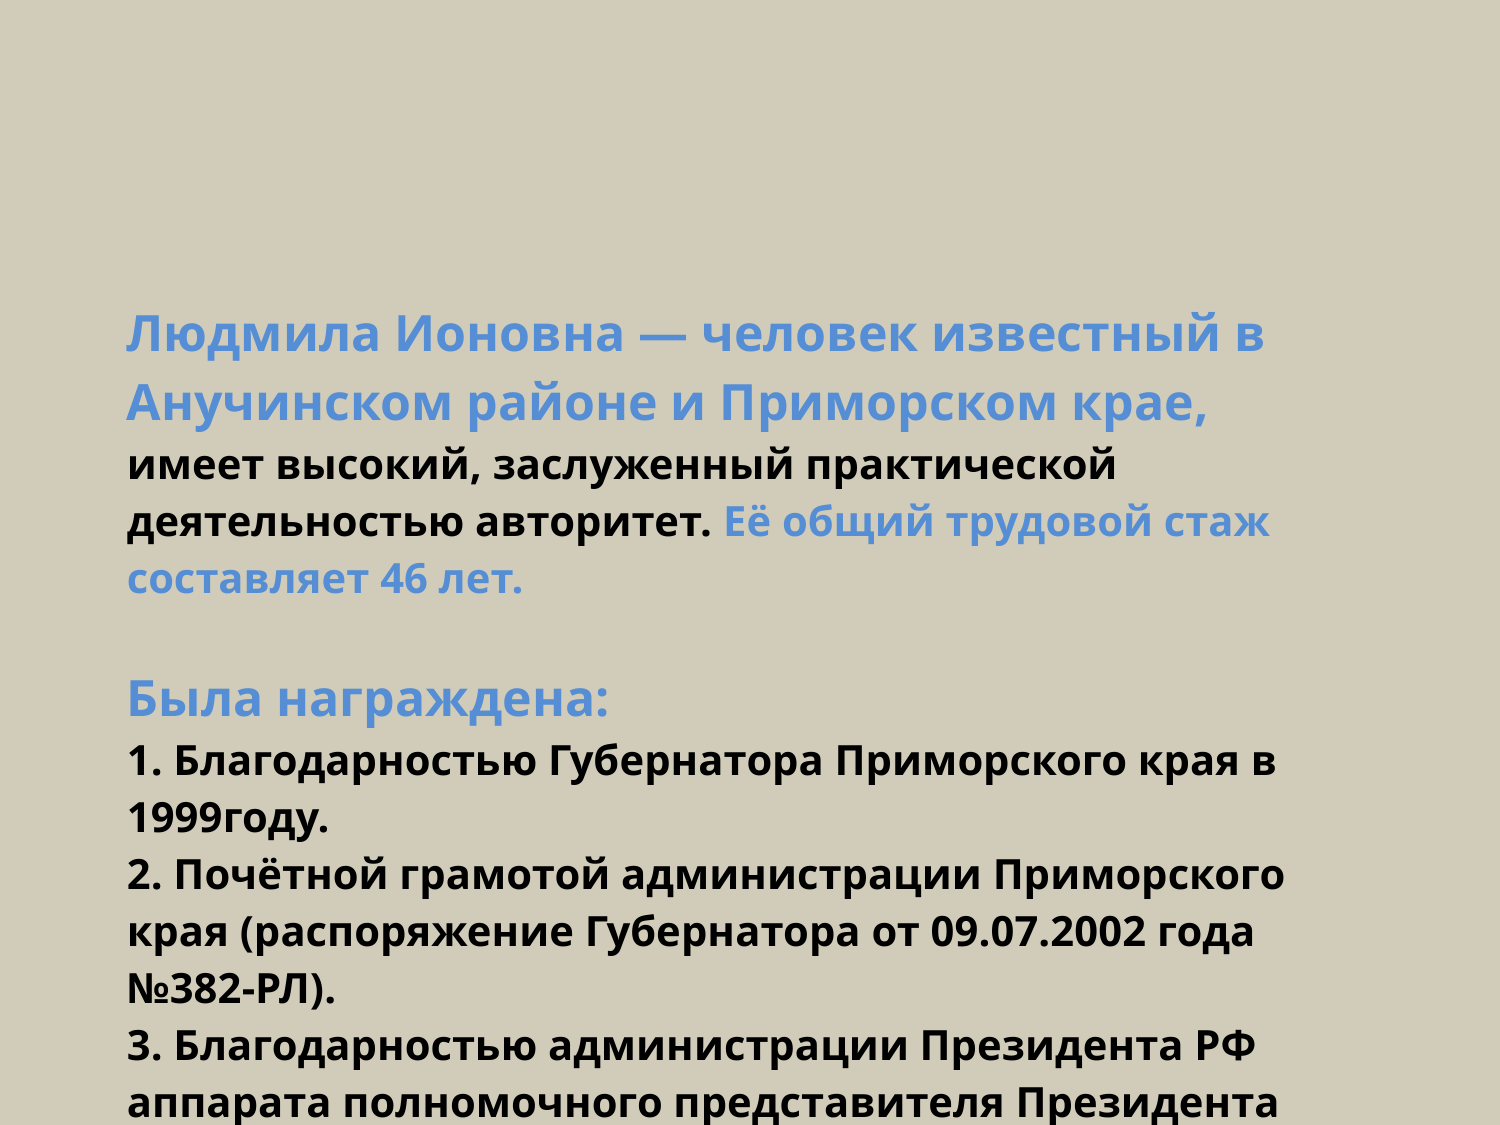

#
Людмила Ионовна — человек известный в Анучинском районе и Приморском крае, имеет высокий, заслуженный практической деятельностью авторитет. Её общий трудовой стаж составляет 46 лет.
Была награждена:
1. Благодарностью Губернатора Приморского края в 1999году.
2. Почётной грамотой администрации Приморского края (распоряжение Губернатора от 09.07.2002 года №382-РЛ).
3. Благодарностью администрации Президента РФ аппарата полномочного представителя Президента Российской Федерации в Дальневосточном Федеральном округе в2003, 2005, 2008 годах.
4. Благодарностью Законодательного Собрания Приморского края. Распоряжение 01.03.2014 г. №114.